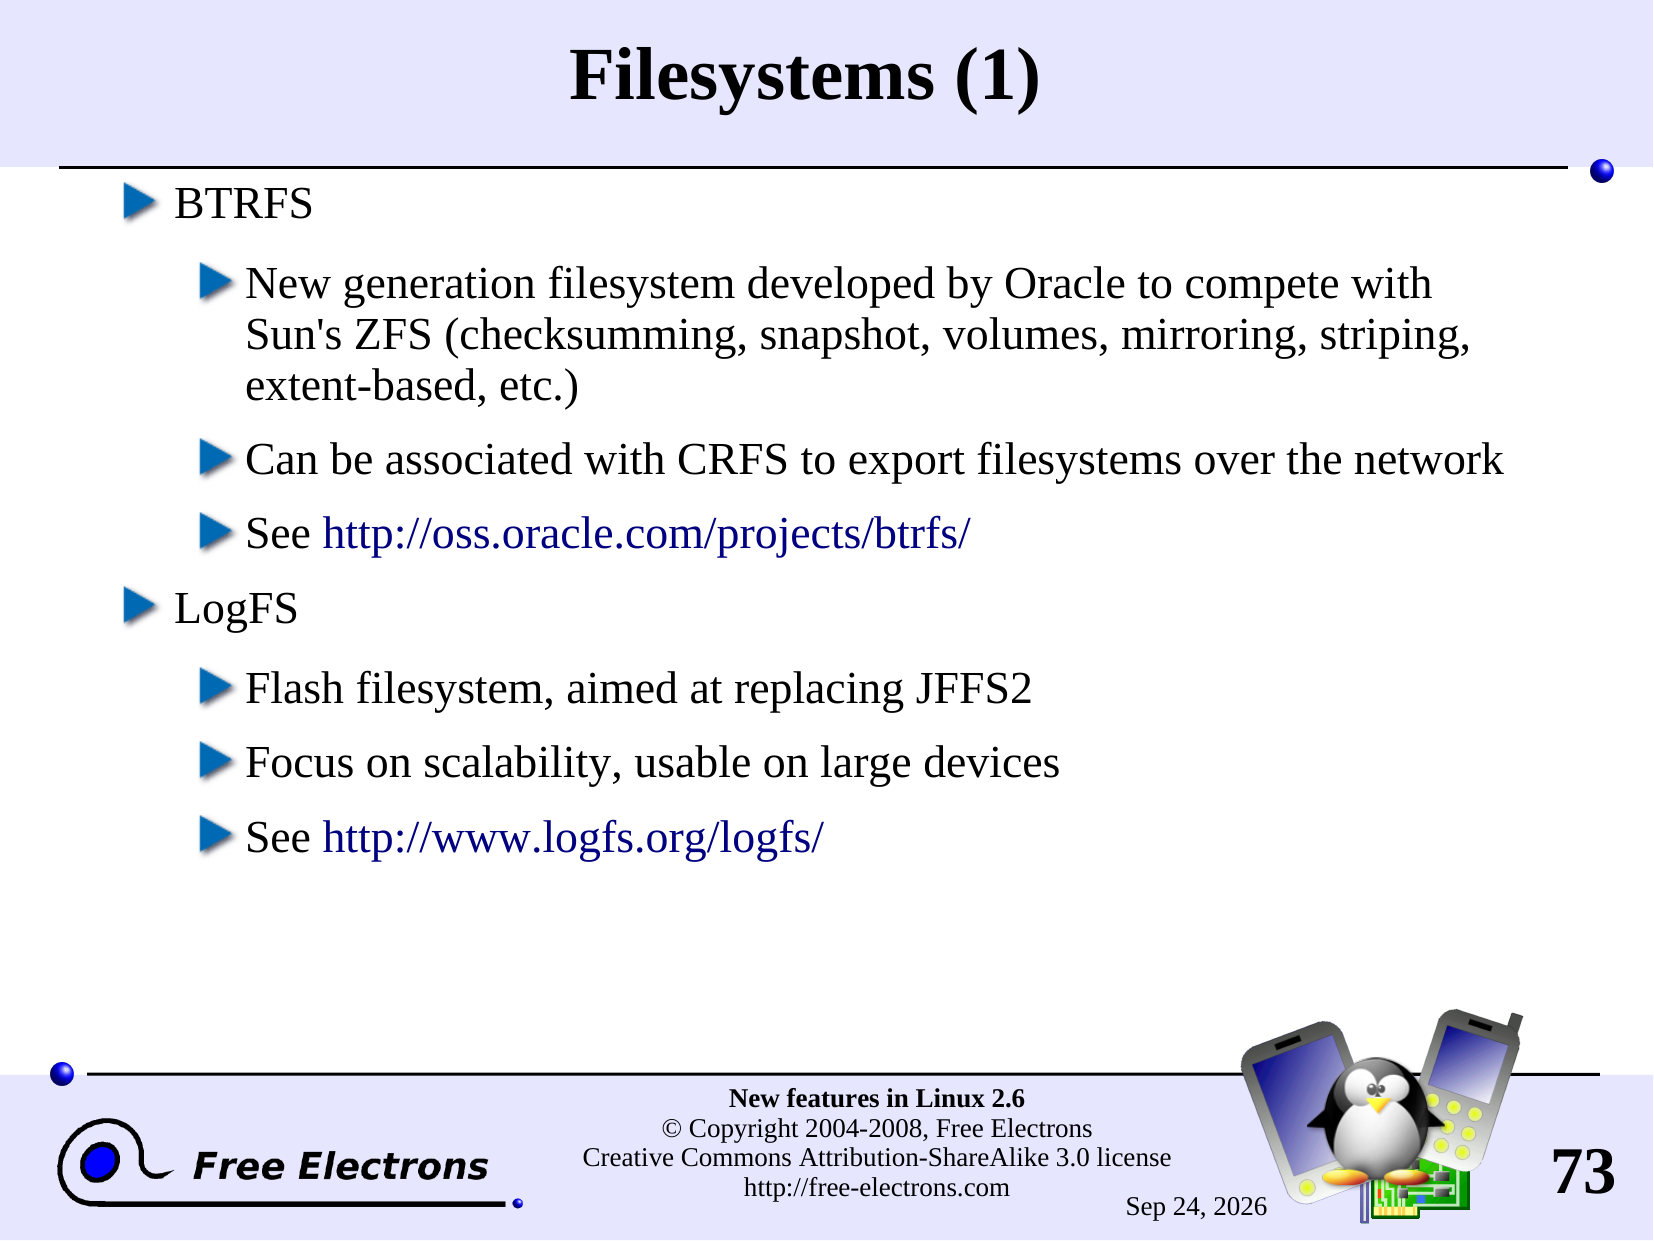

# Filesystems (1)
BTRFS
New generation filesystem developed by Oracle to compete with Sun's ZFS (checksumming, snapshot, volumes, mirroring, striping, extent-based, etc.)
Can be associated with CRFS to export filesystems over the network
See http://oss.oracle.com/projects/btrfs/
LogFS
Flash filesystem, aimed at replacing JFFS2
Focus on scalability, usable on large devices
See http://www.logfs.org/logfs/